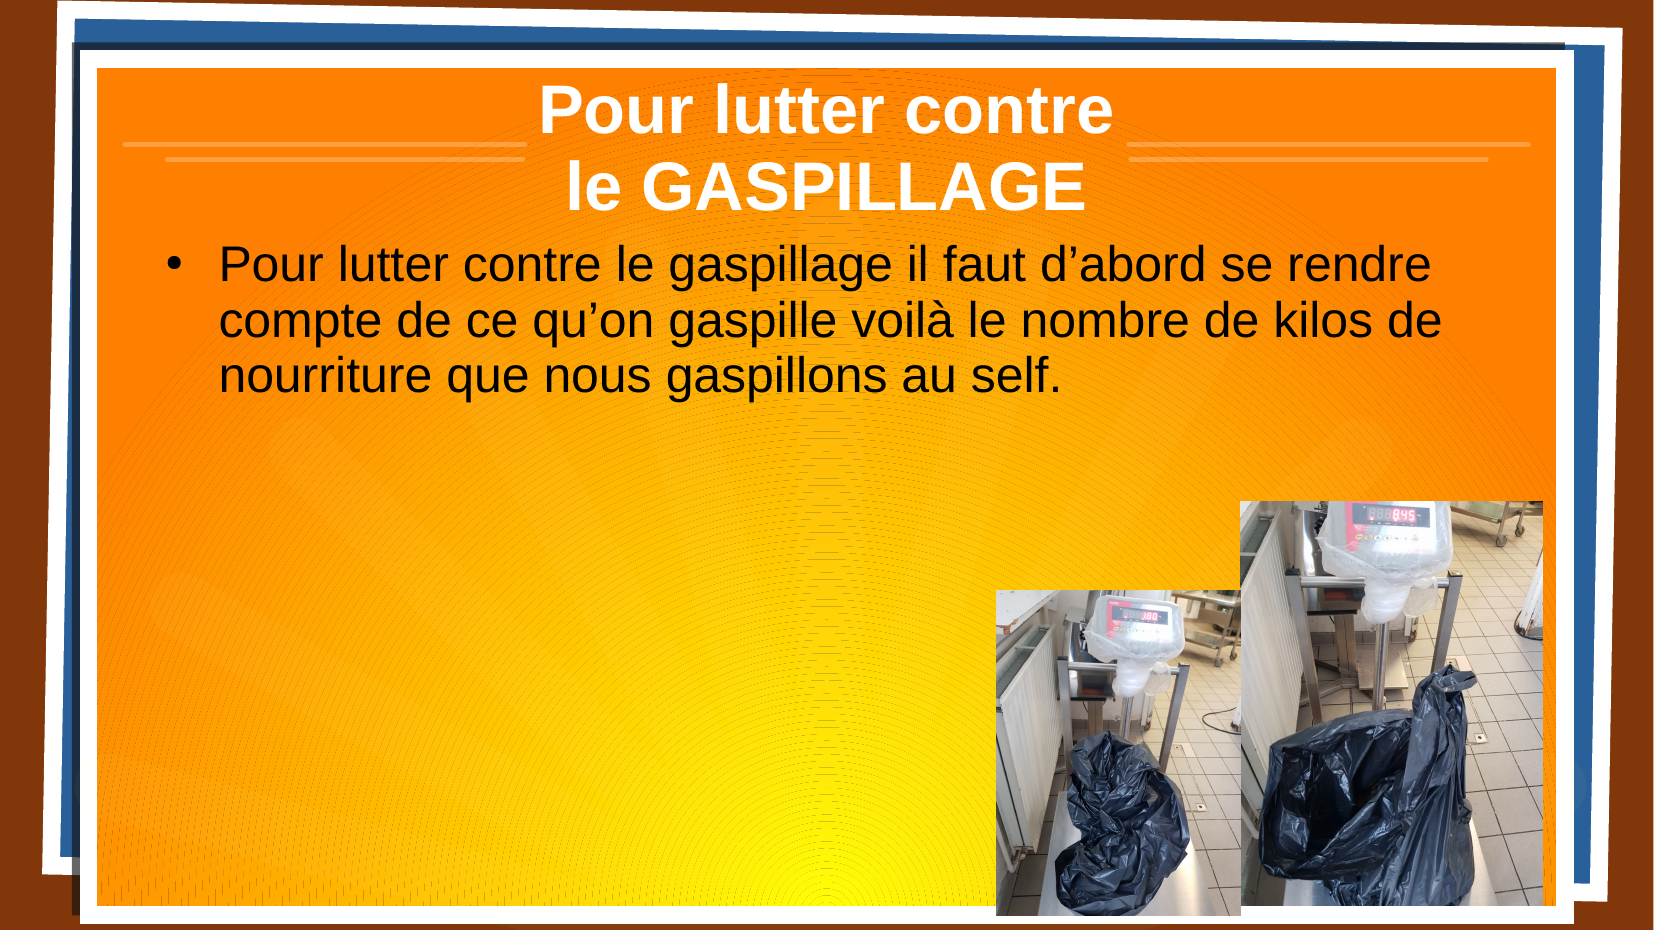

# Pour lutter contre le GASPILLAGE
Pour lutter contre le gaspillage il faut d’abord se rendre compte de ce qu’on gaspille voilà le nombre de kilos de nourriture que nous gaspillons au self.
6